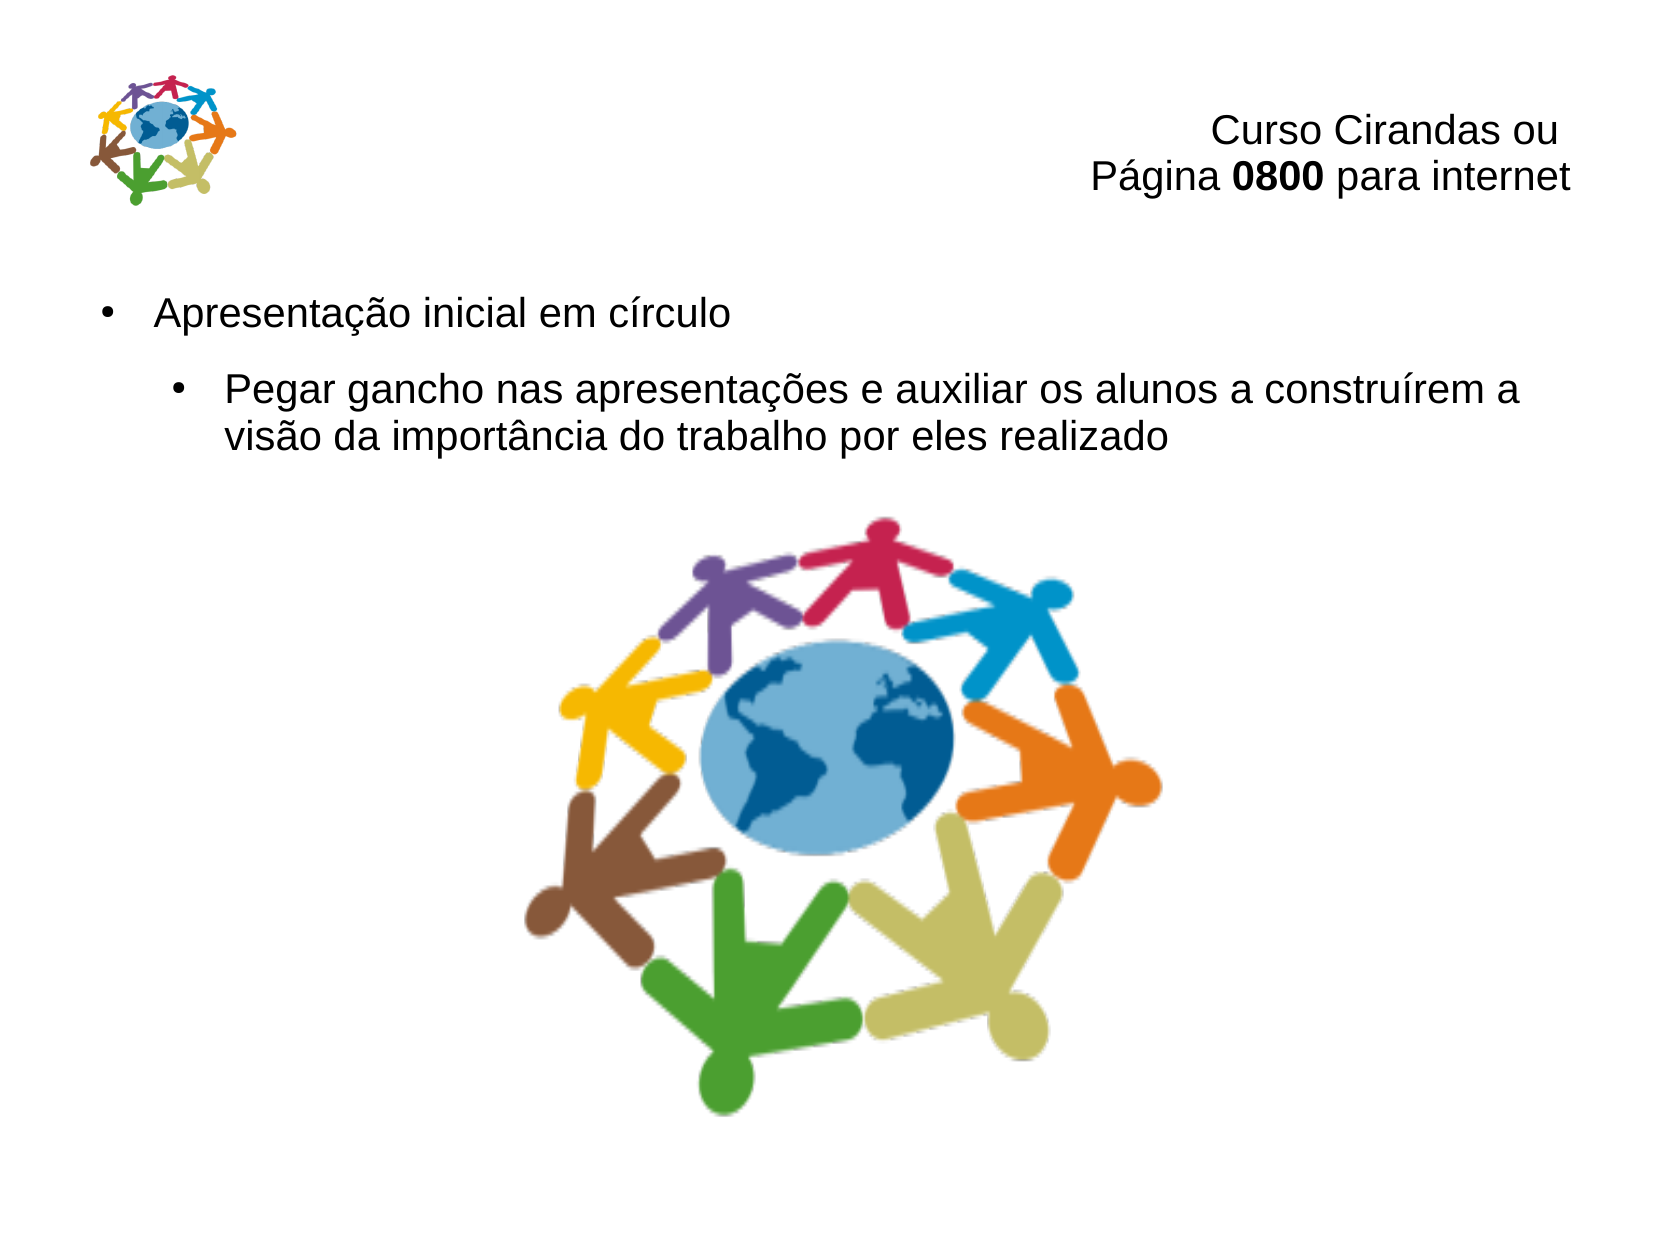

# Curso Cirandas ou Página 0800 para internet
Apresentação inicial em círculo
Pegar gancho nas apresentações e auxiliar os alunos a construírem a visão da importância do trabalho por eles realizado